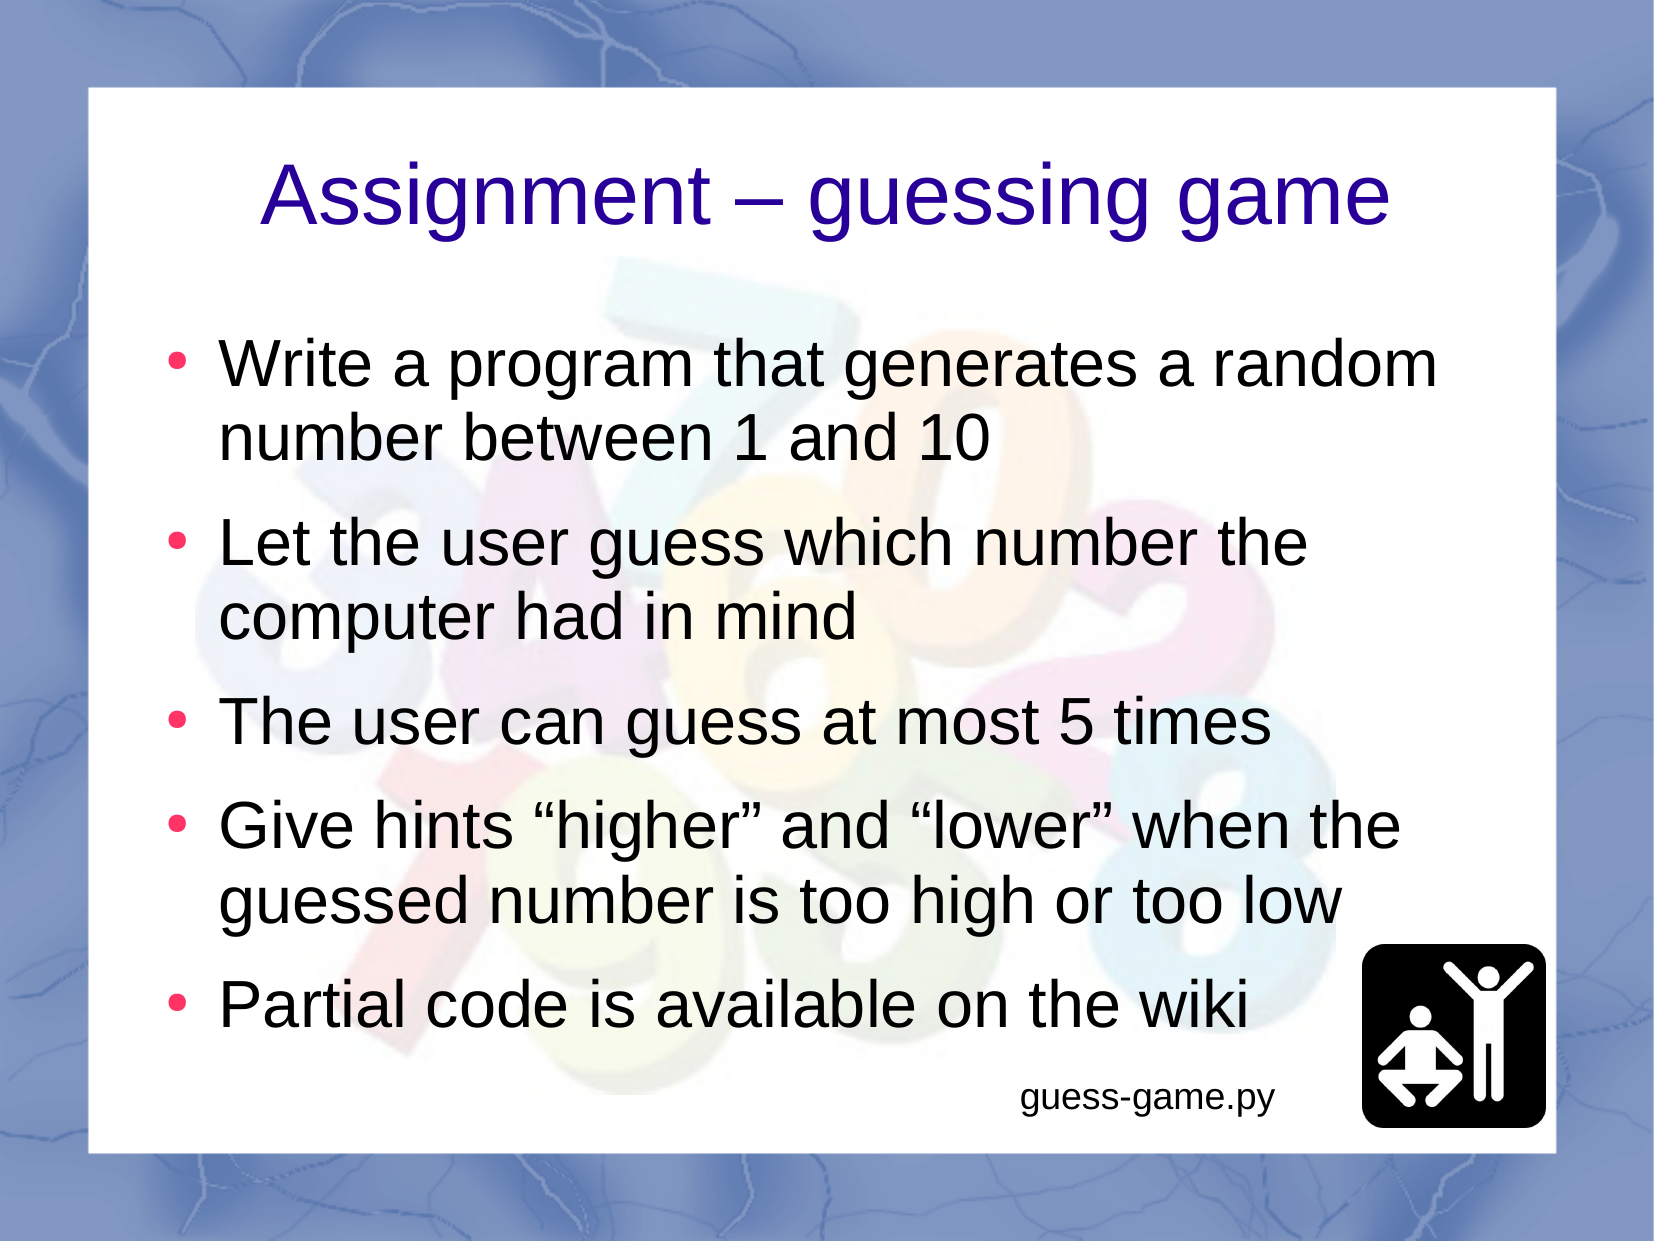

# Assignment – guessing game
Write a program that generates a random number between 1 and 10
Let the user guess which number the computer had in mind
The user can guess at most 5 times
Give hints “higher” and “lower” when the guessed number is too high or too low
Partial code is available on the wiki
guess-game.py